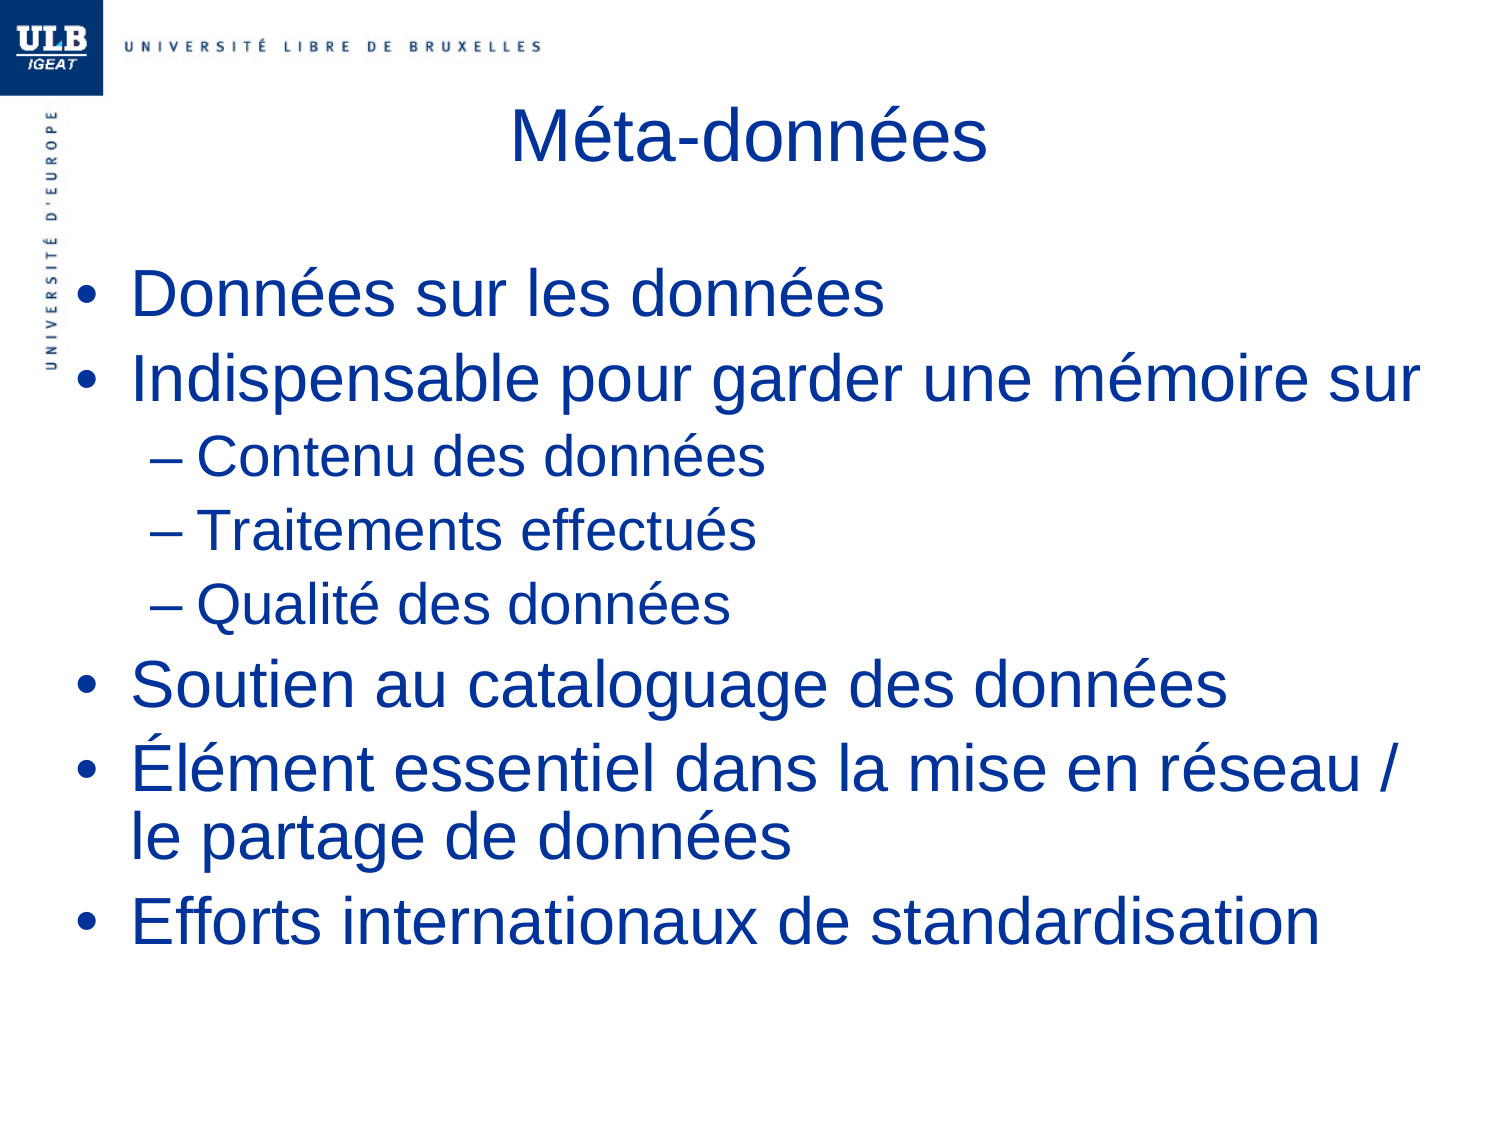

# Méta-données
Données sur les données
Indispensable pour garder une mémoire sur
Contenu des données
Traitements effectués
Qualité des données
Soutien au cataloguage des données
Élément essentiel dans la mise en réseau / le partage de données
Efforts internationaux de standardisation